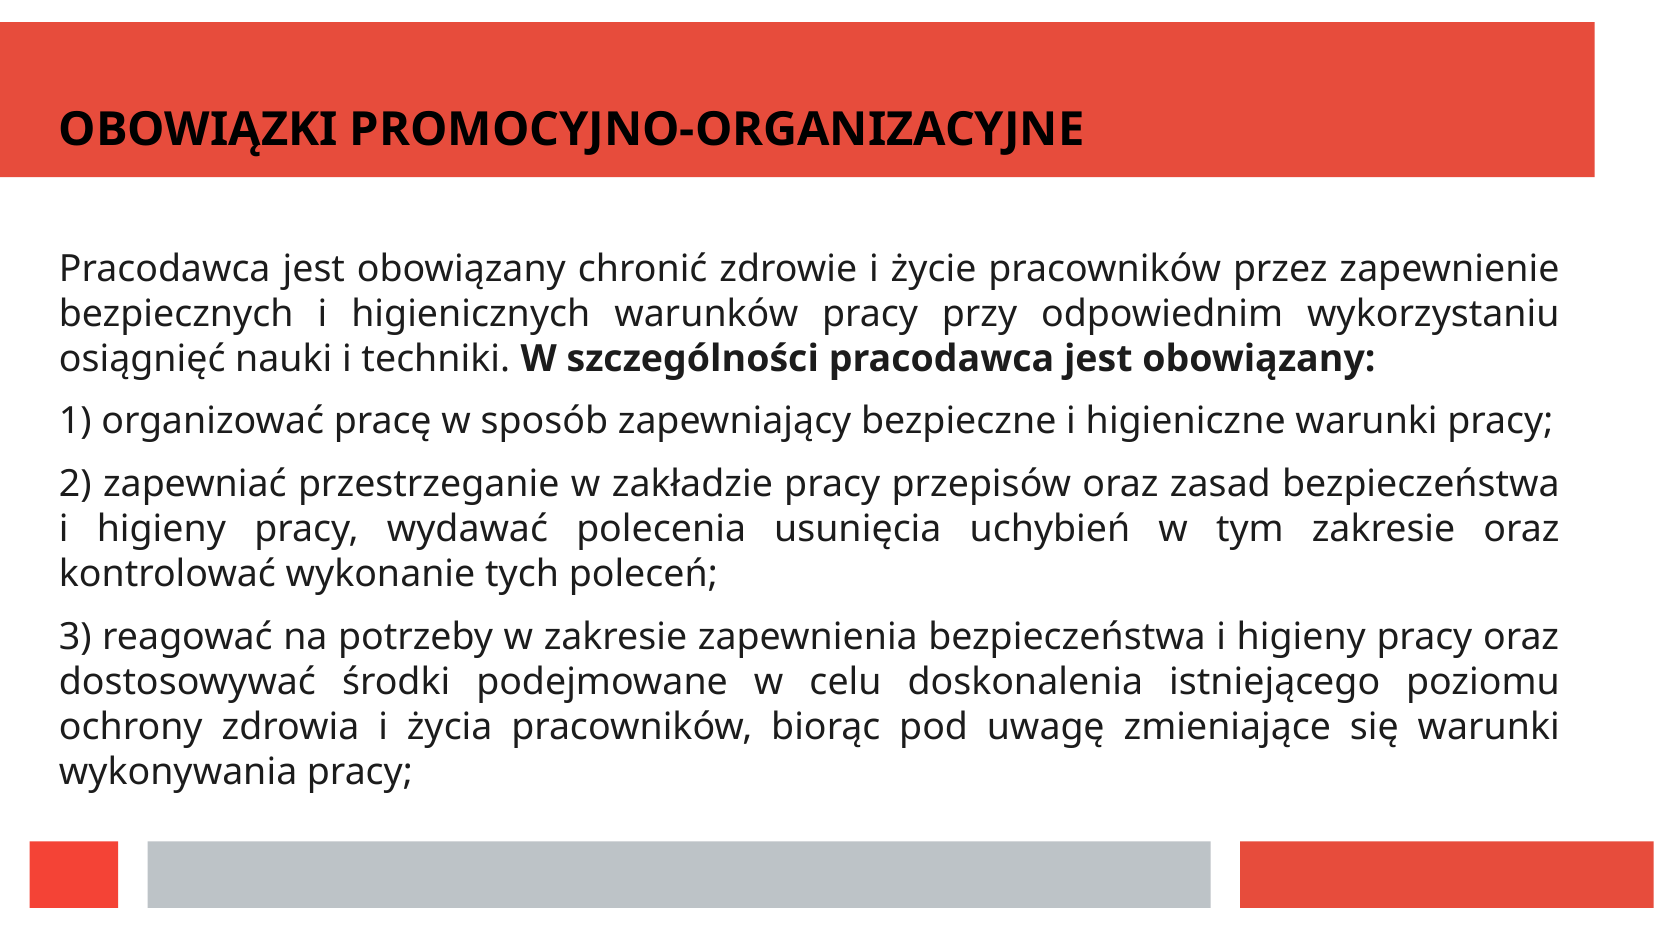

# OBOWIĄZKI PROMOCYJNO-ORGANIZACYJNE
Pracodawca jest obowiązany chronić zdrowie i życie pracowników przez zapewnienie bezpiecznych i higienicznych warunków pracy przy odpowiednim wykorzystaniu osiągnięć nauki i techniki. W szczególności pracodawca jest obowiązany:
1) organizować pracę w sposób zapewniający bezpieczne i higieniczne warunki pracy;
2) zapewniać przestrzeganie w zakładzie pracy przepisów oraz zasad bezpieczeństwa i higieny pracy, wydawać polecenia usunięcia uchybień w tym zakresie oraz kontrolować wykonanie tych poleceń;
3) reagować na potrzeby w zakresie zapewnienia bezpieczeństwa i higieny pracy oraz dostosowywać środki podejmowane w celu doskonalenia istniejącego poziomu ochrony zdrowia i życia pracowników, biorąc pod uwagę zmieniające się warunki wykonywania pracy;